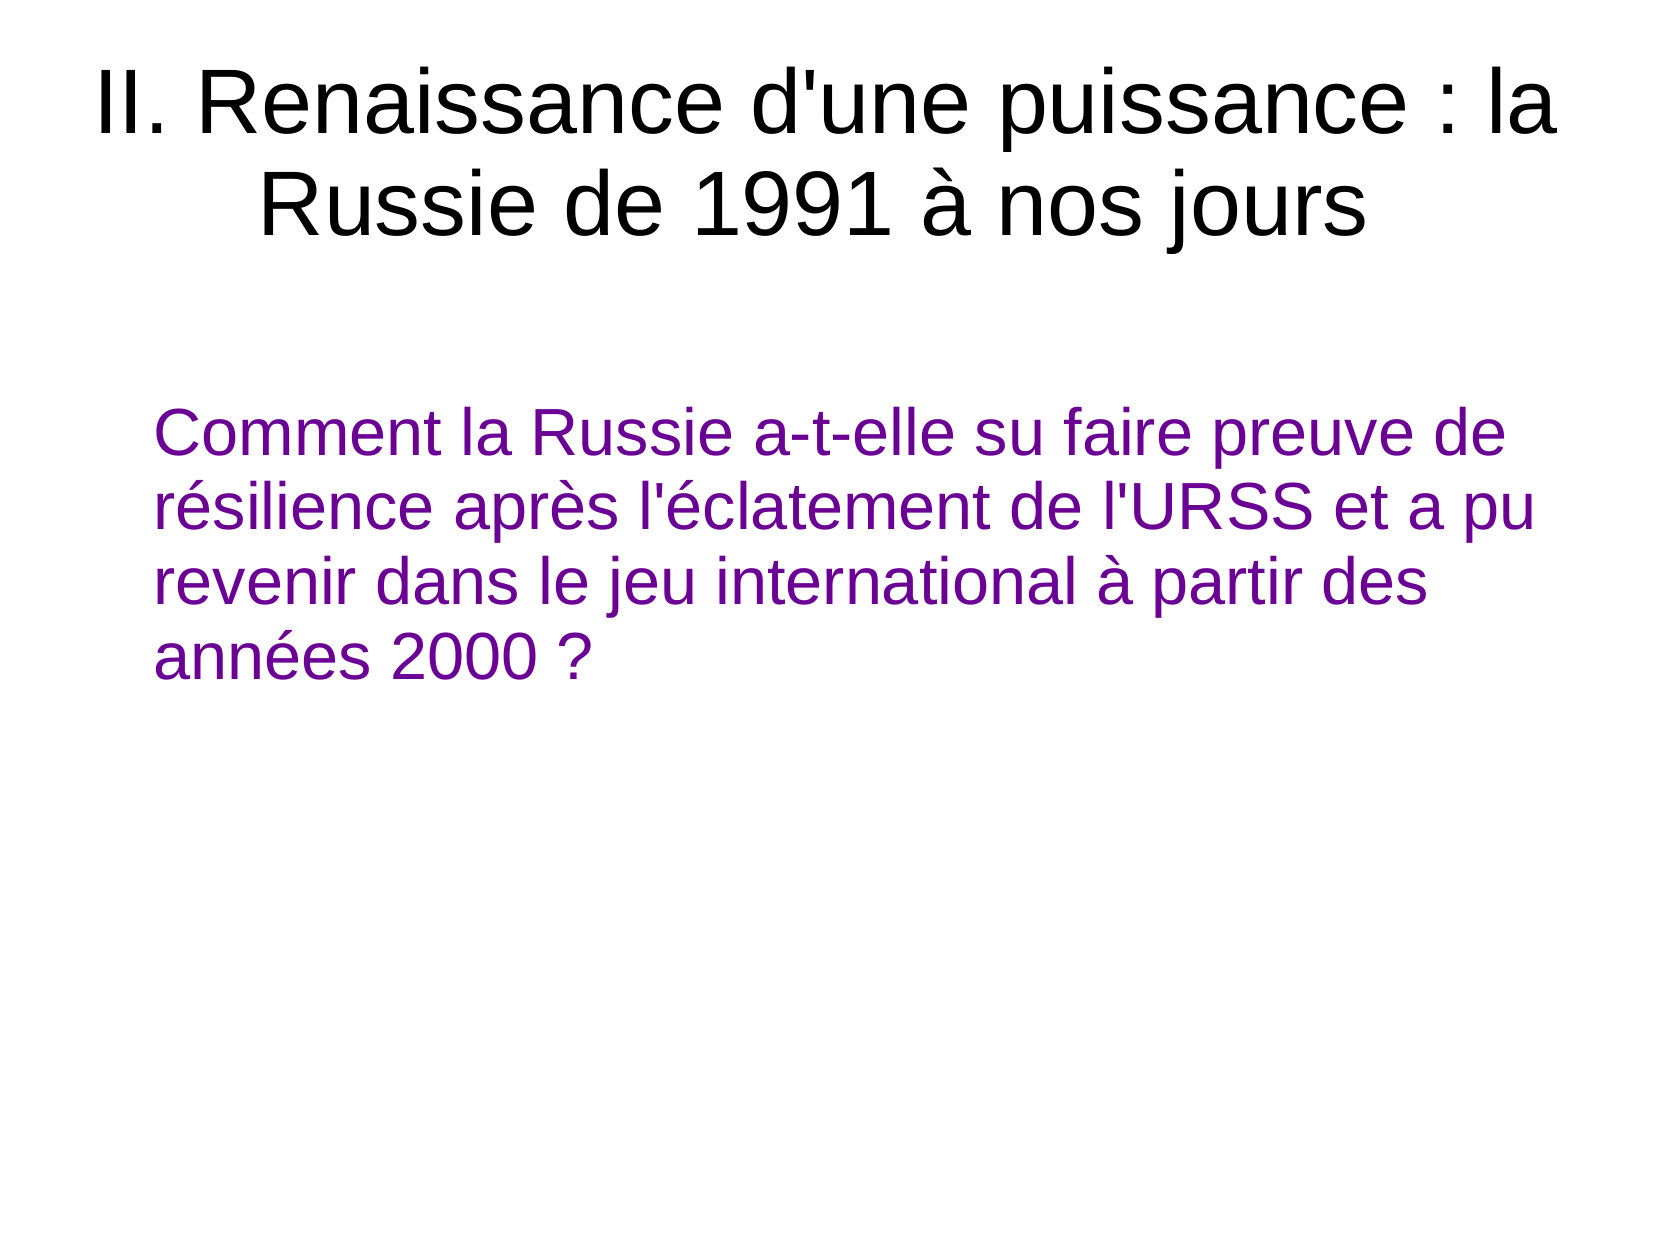

# II. Renaissance d'une puissance : la Russie de 1991 à nos jours
Comment la Russie a-t-elle su faire preuve de résilience après l'éclatement de l'URSS et a pu revenir dans le jeu international à partir des années 2000 ?